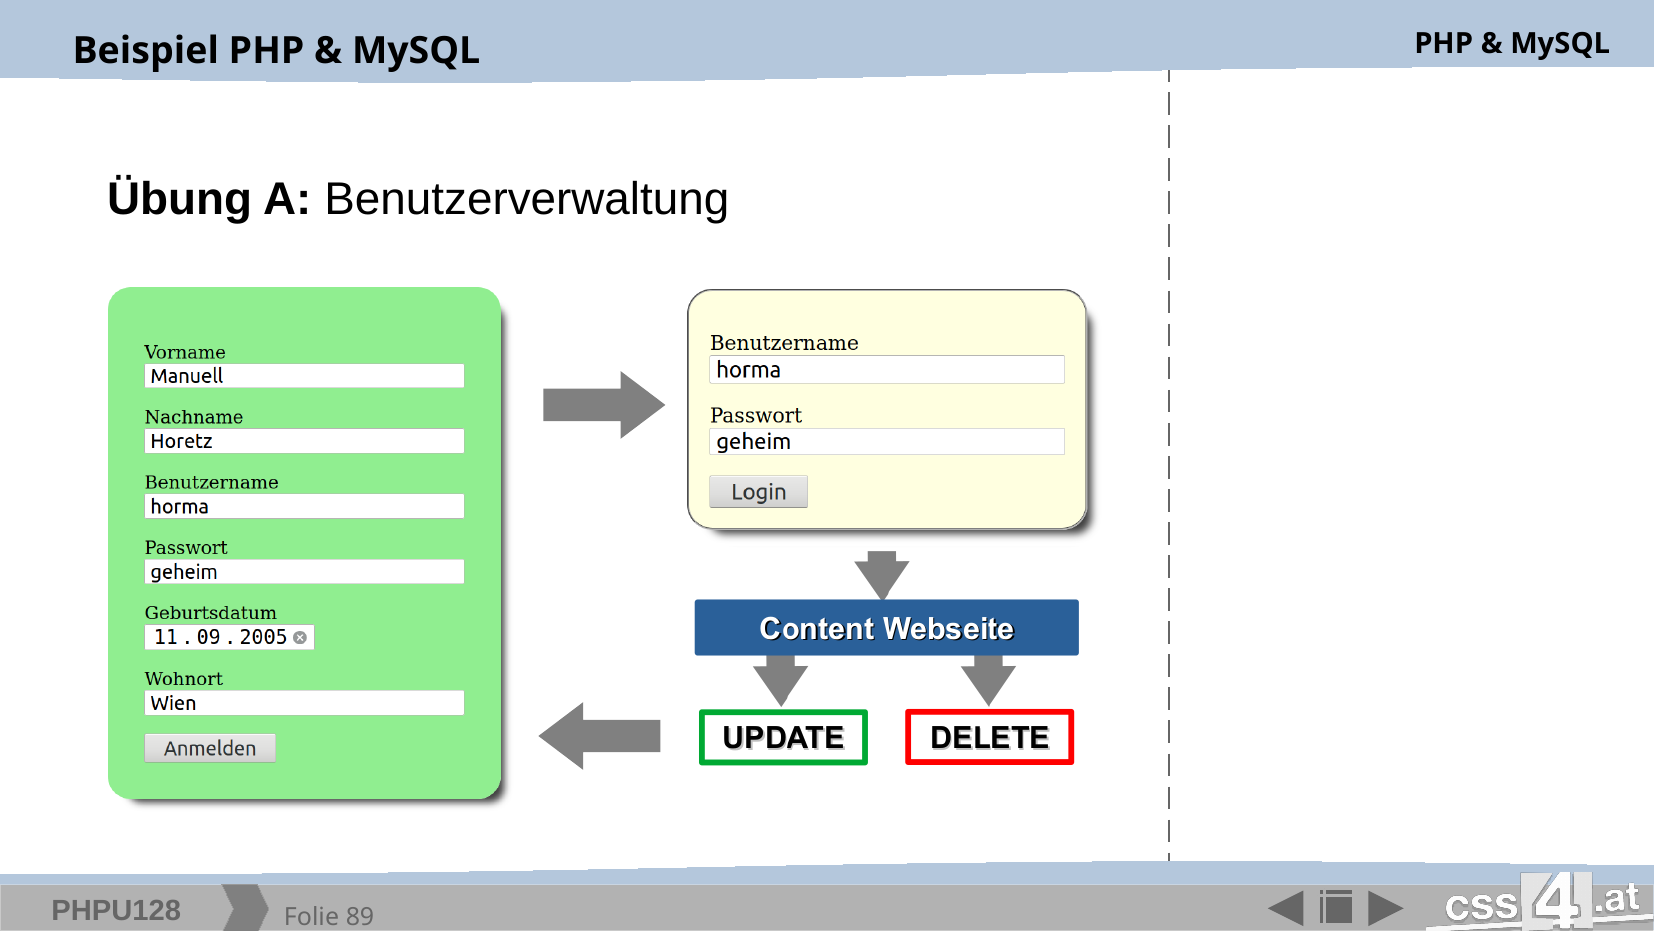

PHP & MySQL
Beispiel PHP & MySQL
Übung A: Benutzerverwaltung
PHPU128
Folie